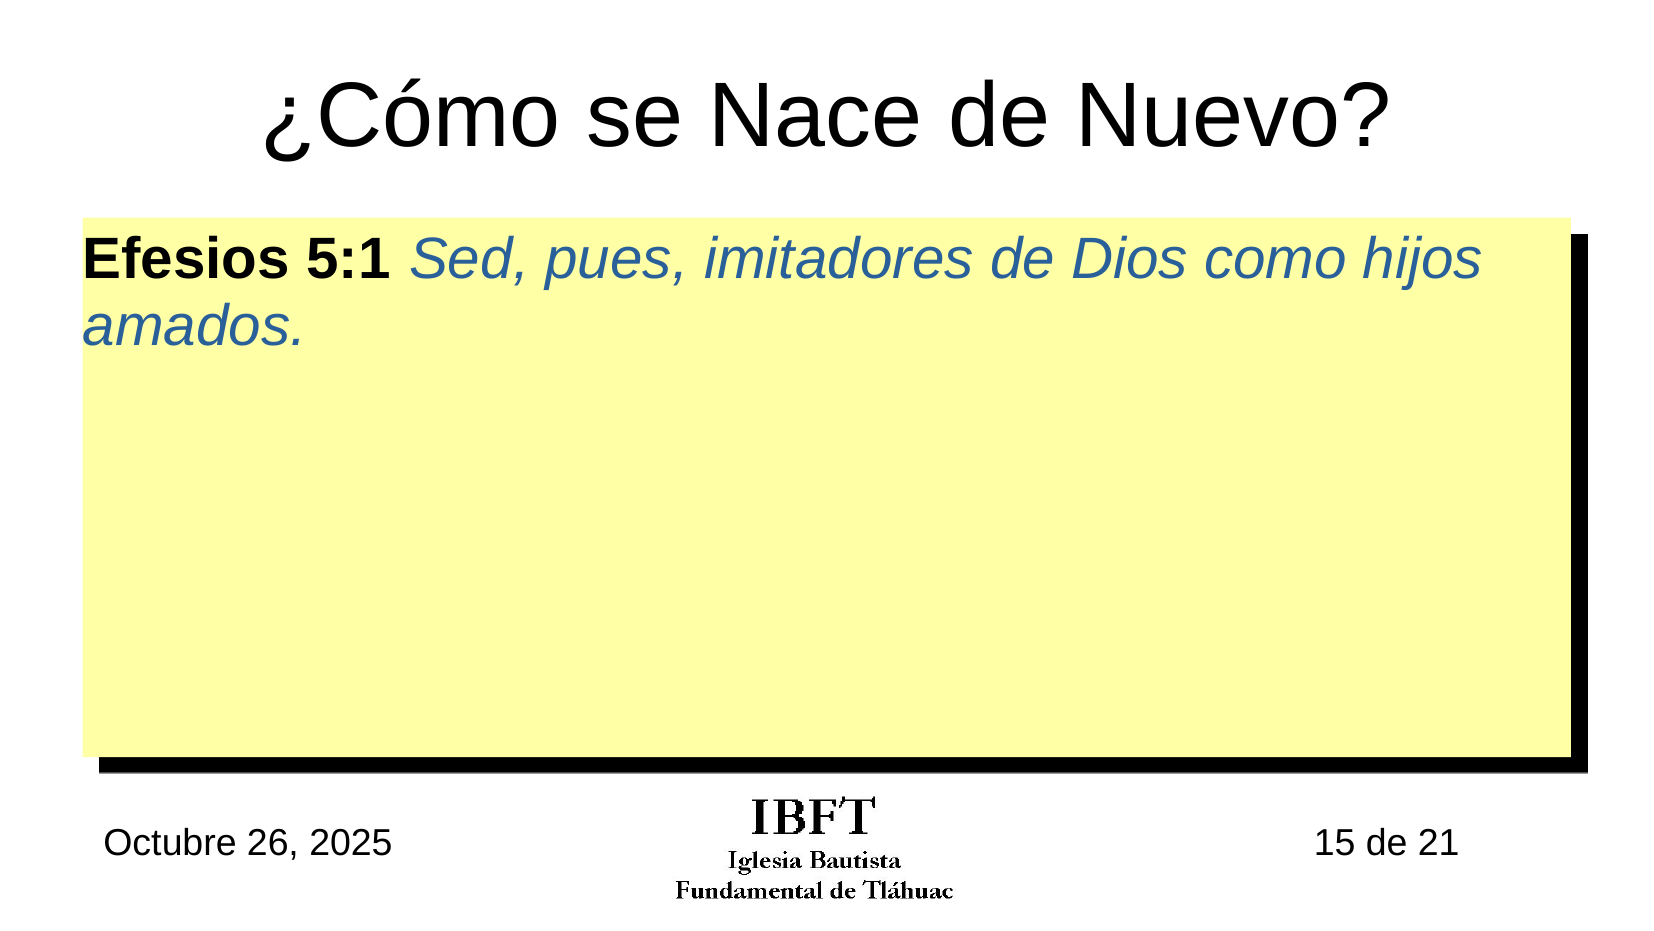

# ¿Cómo se Nace de Nuevo?
Efesios 5:1 Sed, pues, imitadores de Dios como hijos amados.
1 Juan 2:6 El que dice que permanece en él, debe andar como él anduvo.
Octubre 26, 2025
 de 21